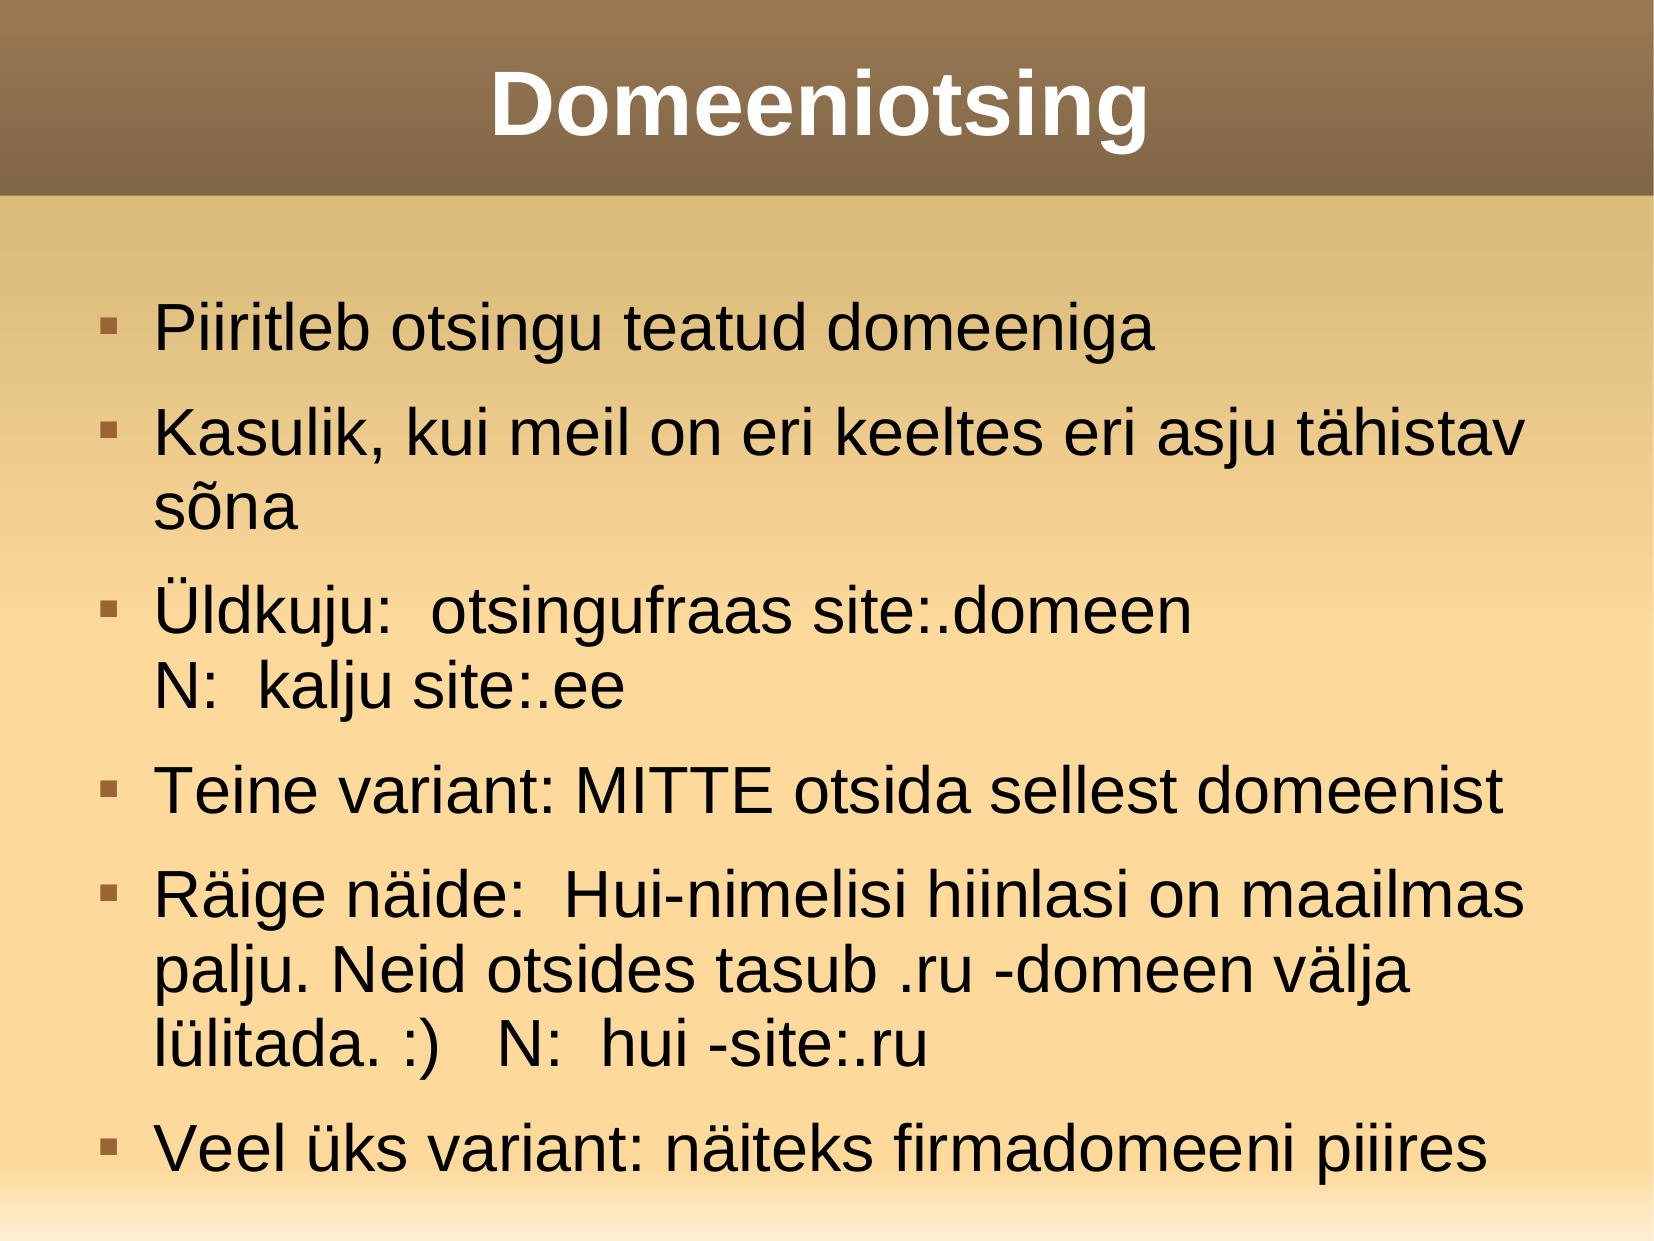

# Domeeniotsing
Piiritleb otsingu teatud domeeniga
Kasulik, kui meil on eri keeltes eri asju tähistav sõna
Üldkuju: otsingufraas site:.domeen
N: kalju site:.ee
Teine variant: MITTE otsida sellest domeenist
Räige näide: Hui-nimelisi hiinlasi on maailmas palju. Neid otsides tasub .ru -domeen välja lülitada. :) N: hui -site:.ru
Veel üks variant: näiteks firmadomeeni piiires